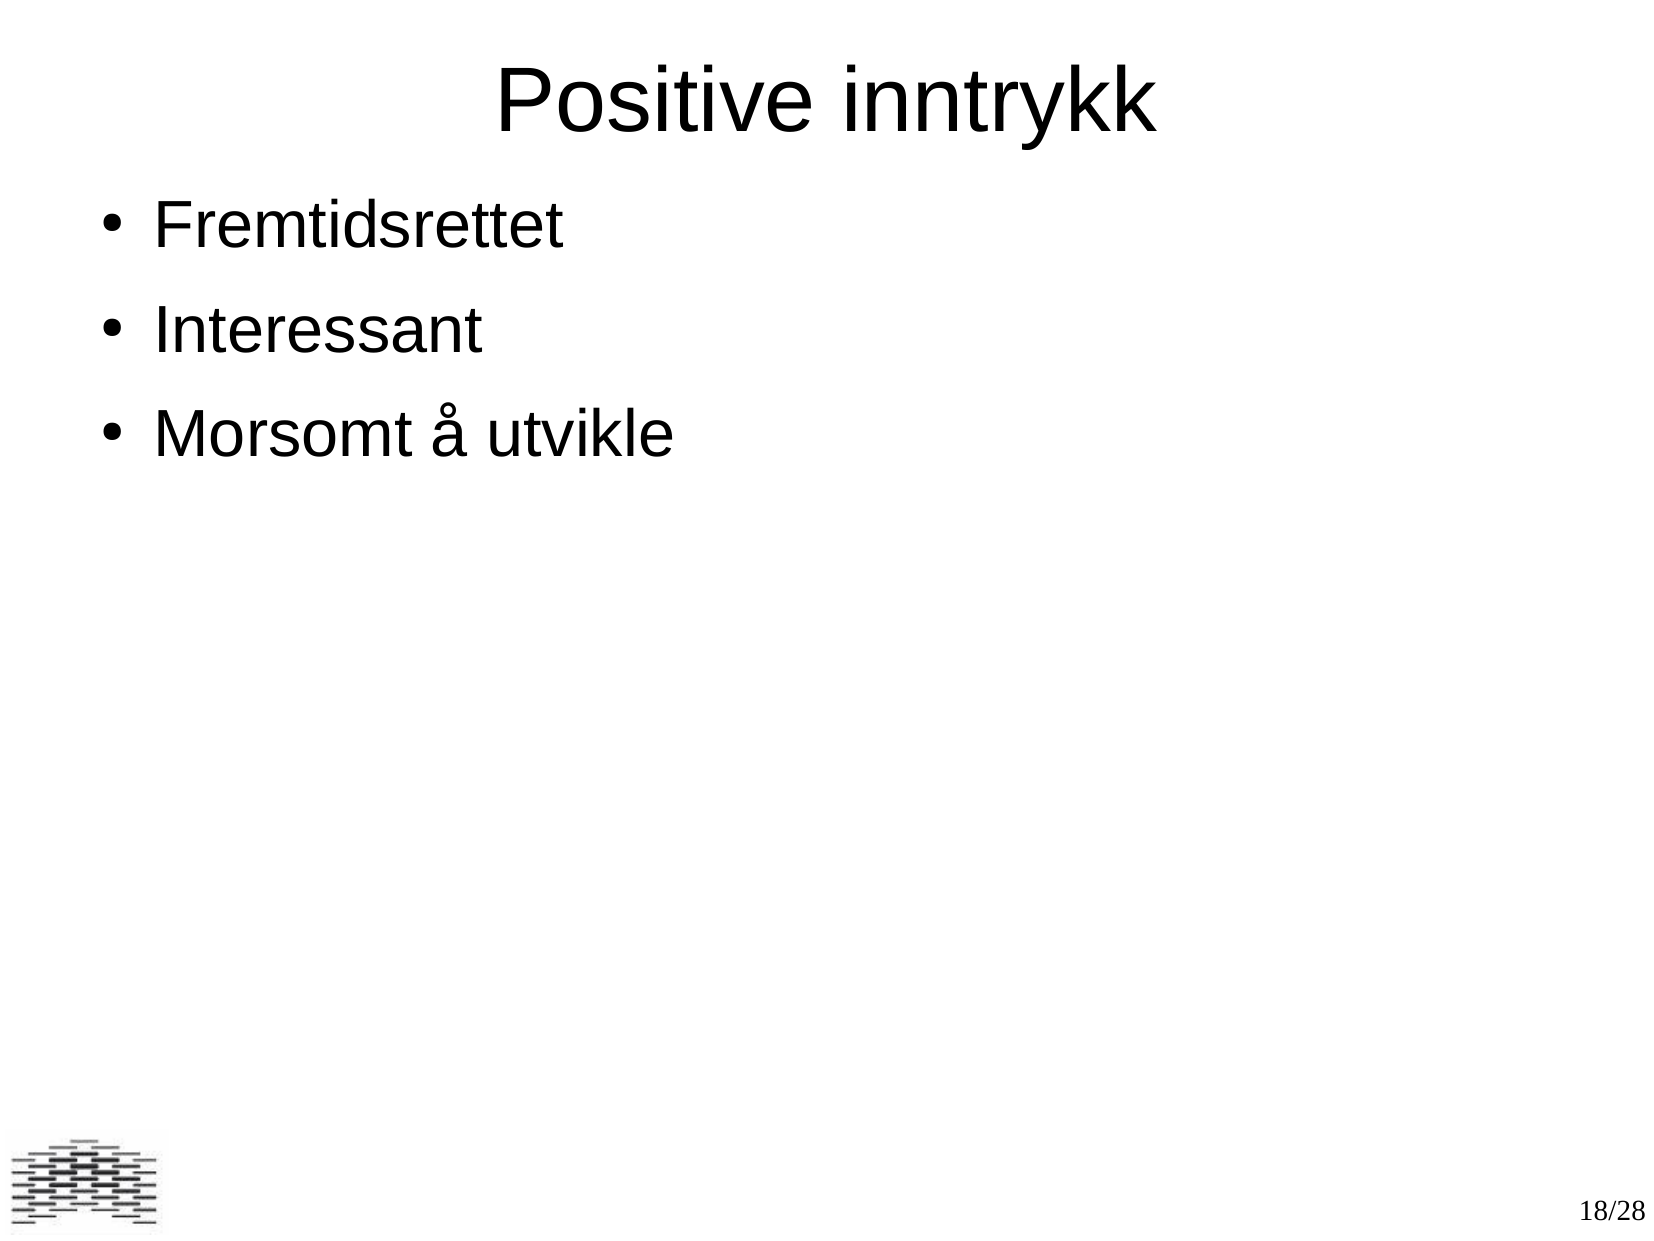

# Positive inntrykk
Fremtidsrettet
Interessant
Morsomt å utvikle